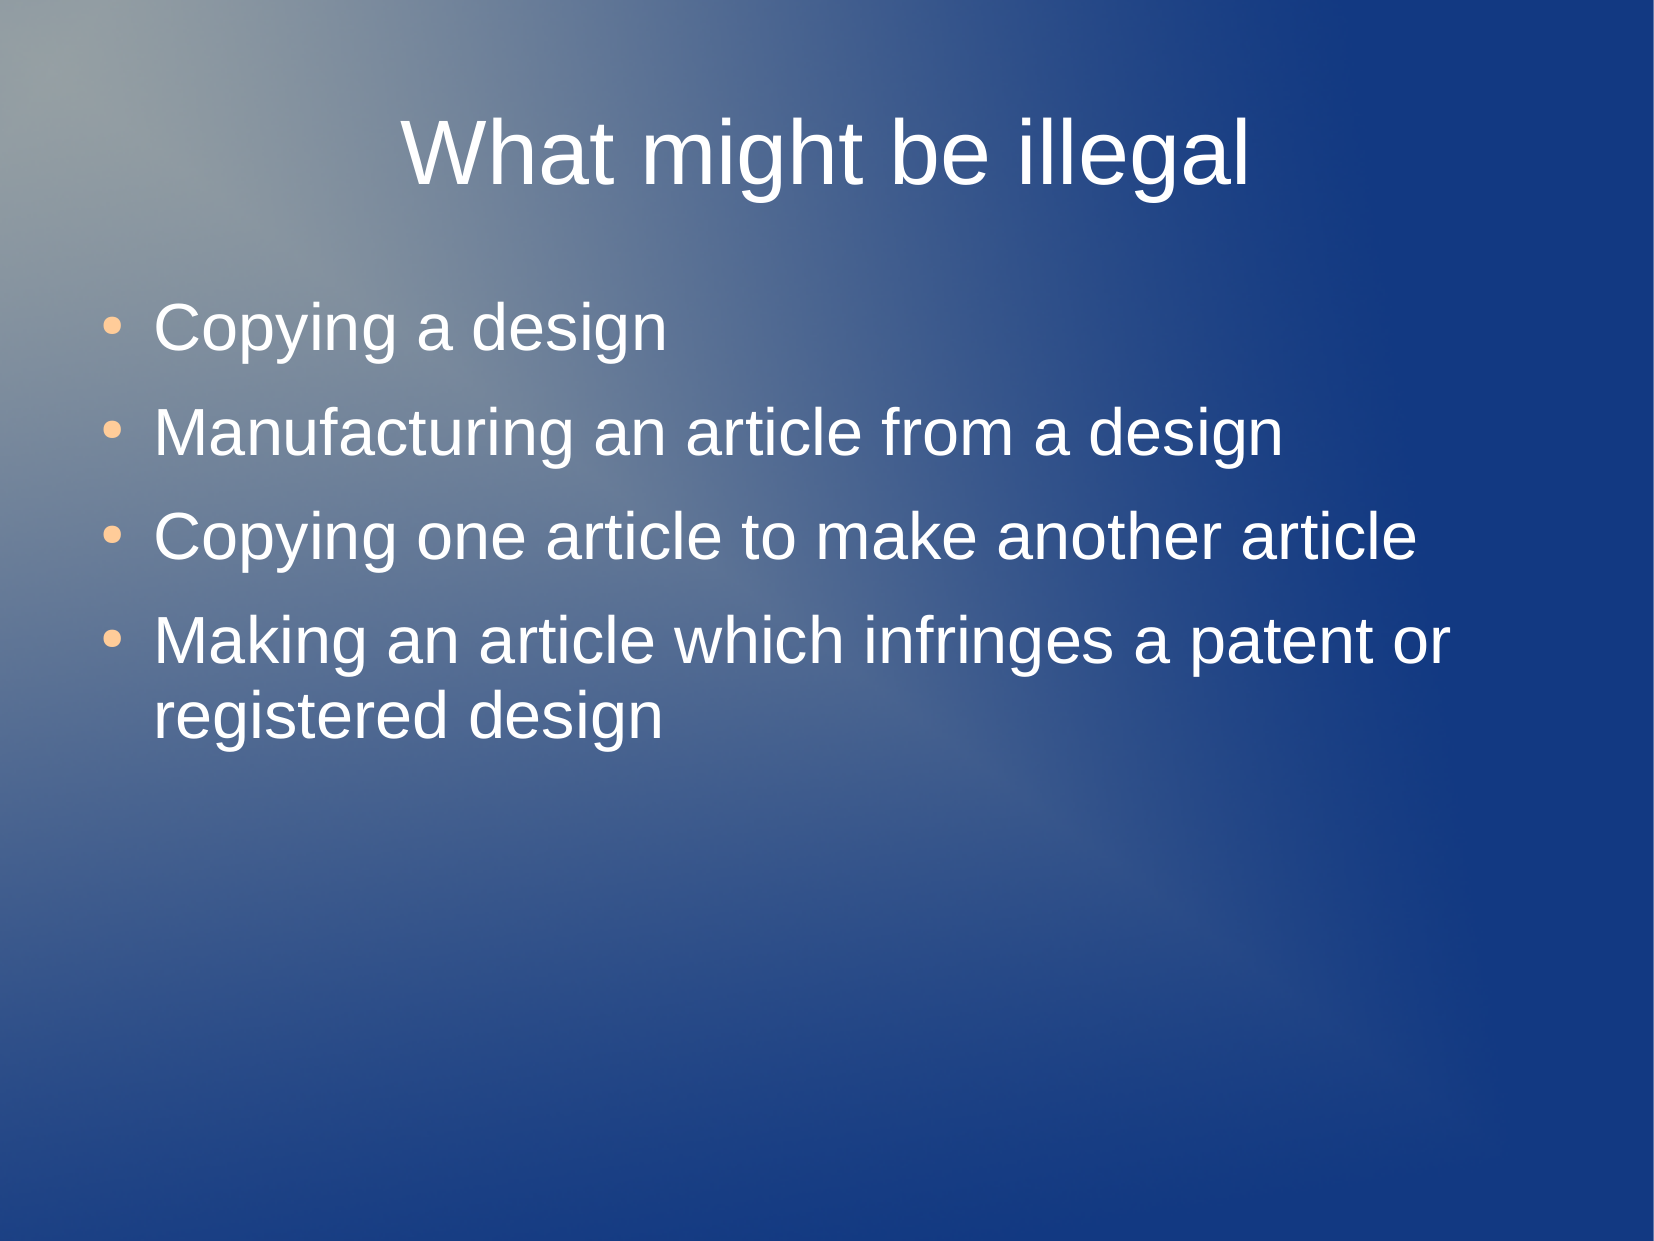

# What might be illegal
Copying a design
Manufacturing an article from a design
Copying one article to make another article
Making an article which infringes a patent or registered design